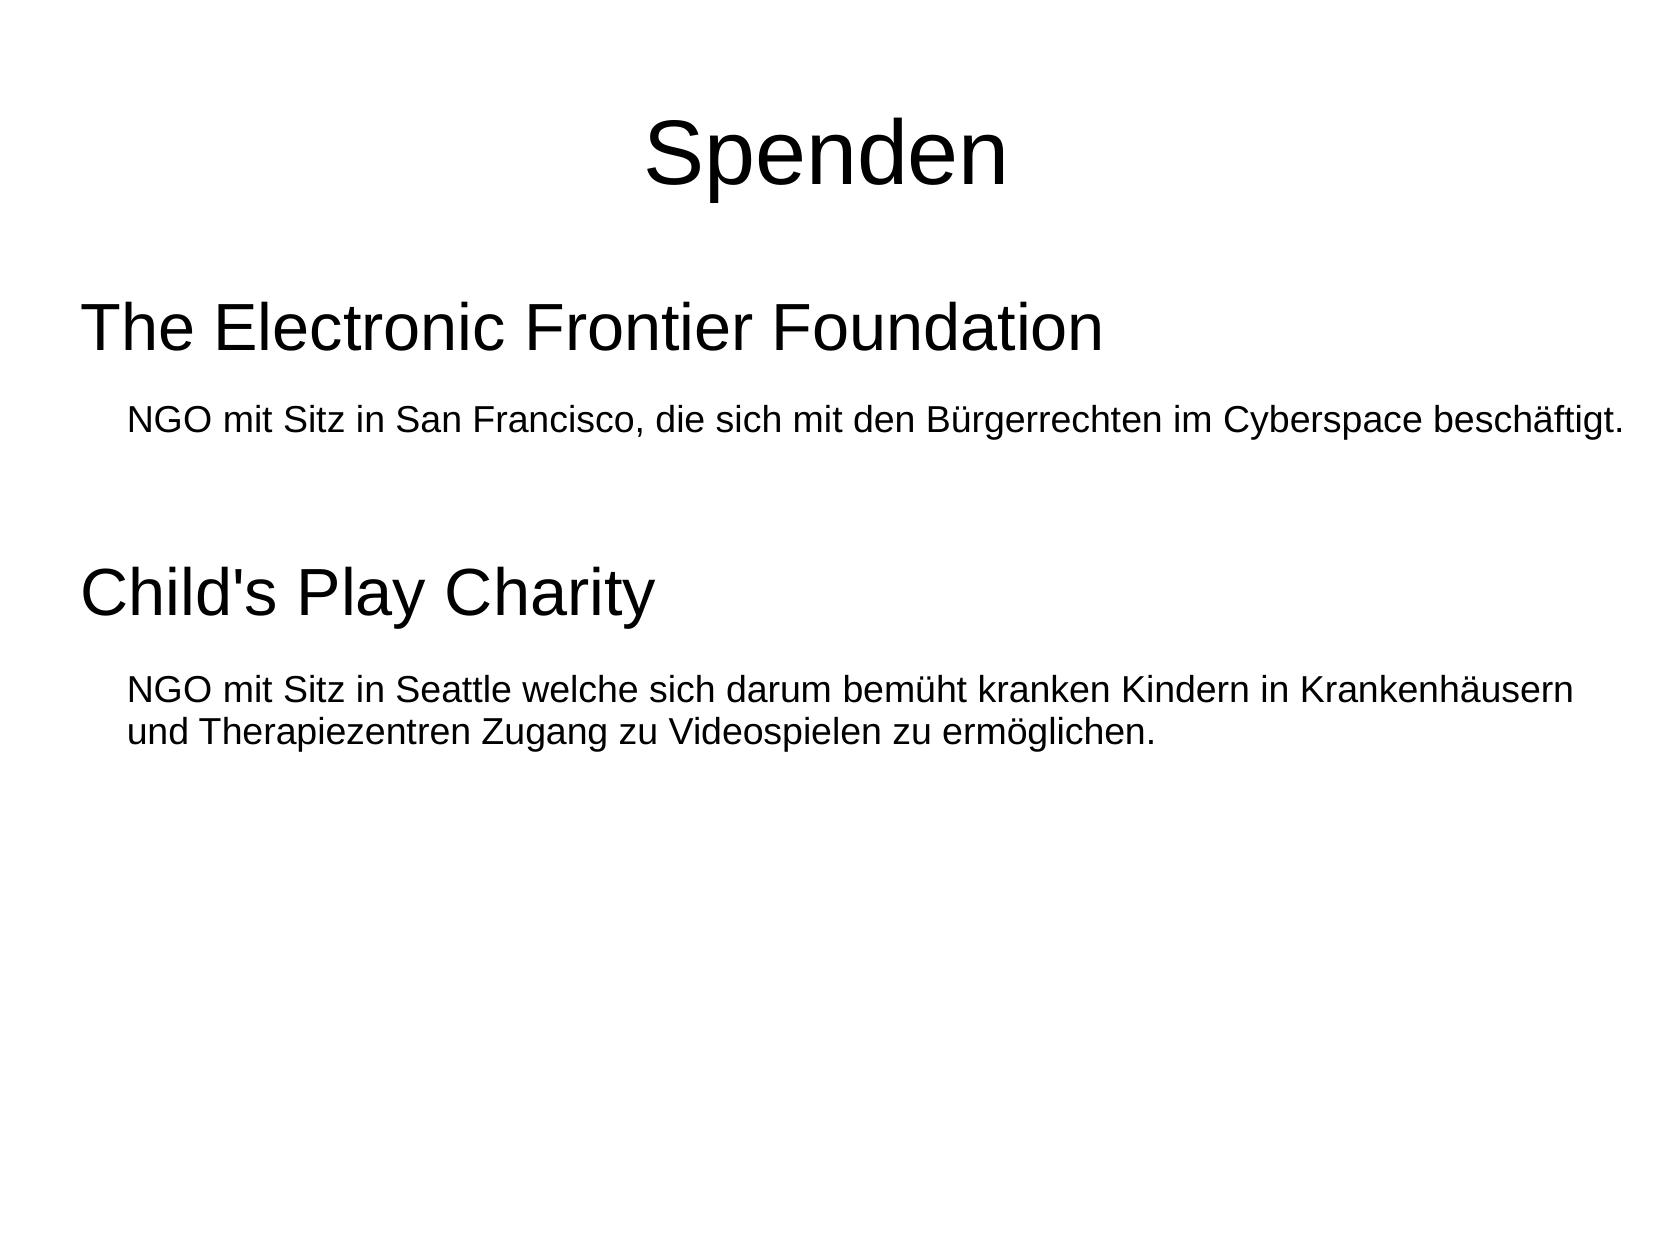

# Spenden
The Electronic Frontier Foundation
NGO mit Sitz in San Francisco, die sich mit den Bürgerrechten im Cyberspace beschäftigt.
Child's Play Charity
NGO mit Sitz in Seattle welche sich darum bemüht kranken Kindern in Krankenhäusern und Therapiezentren Zugang zu Videospielen zu ermöglichen.